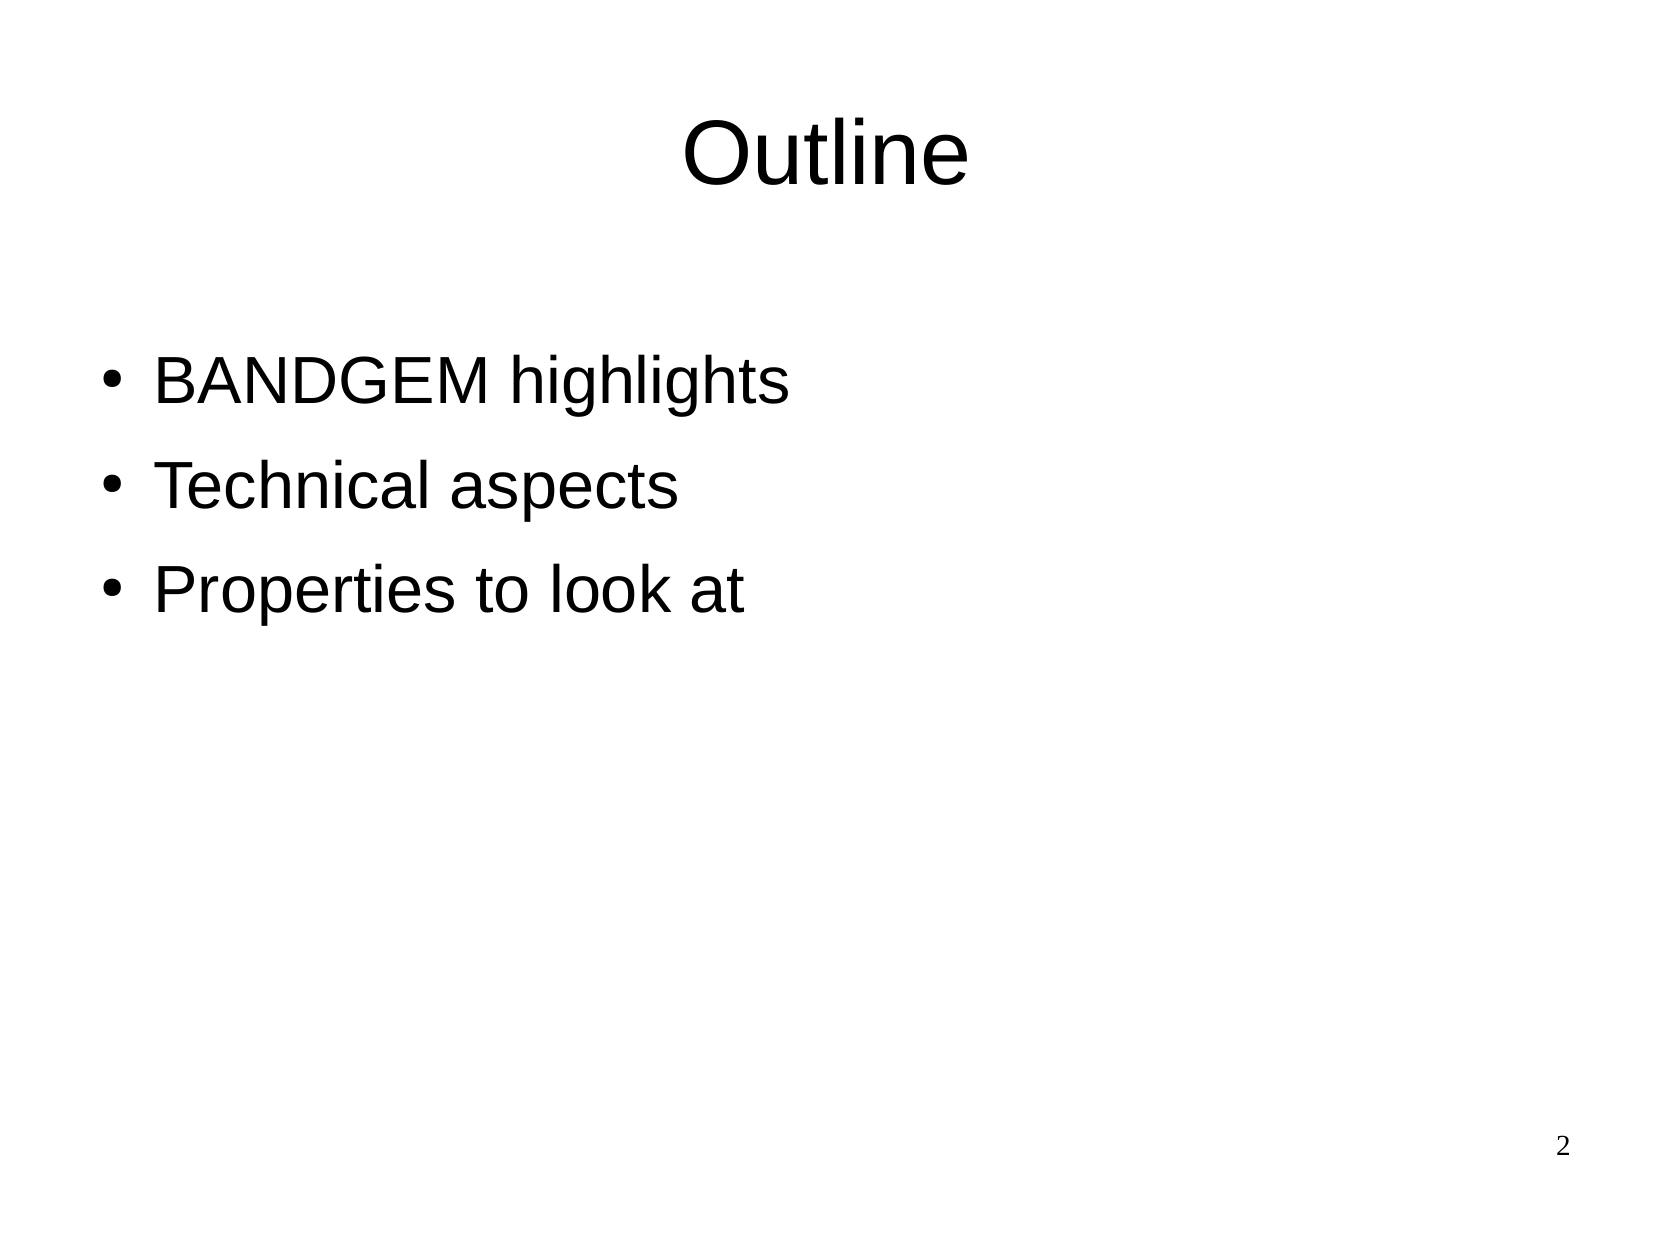

# Outline
BANDGEM highlights
Technical aspects
Properties to look at
2